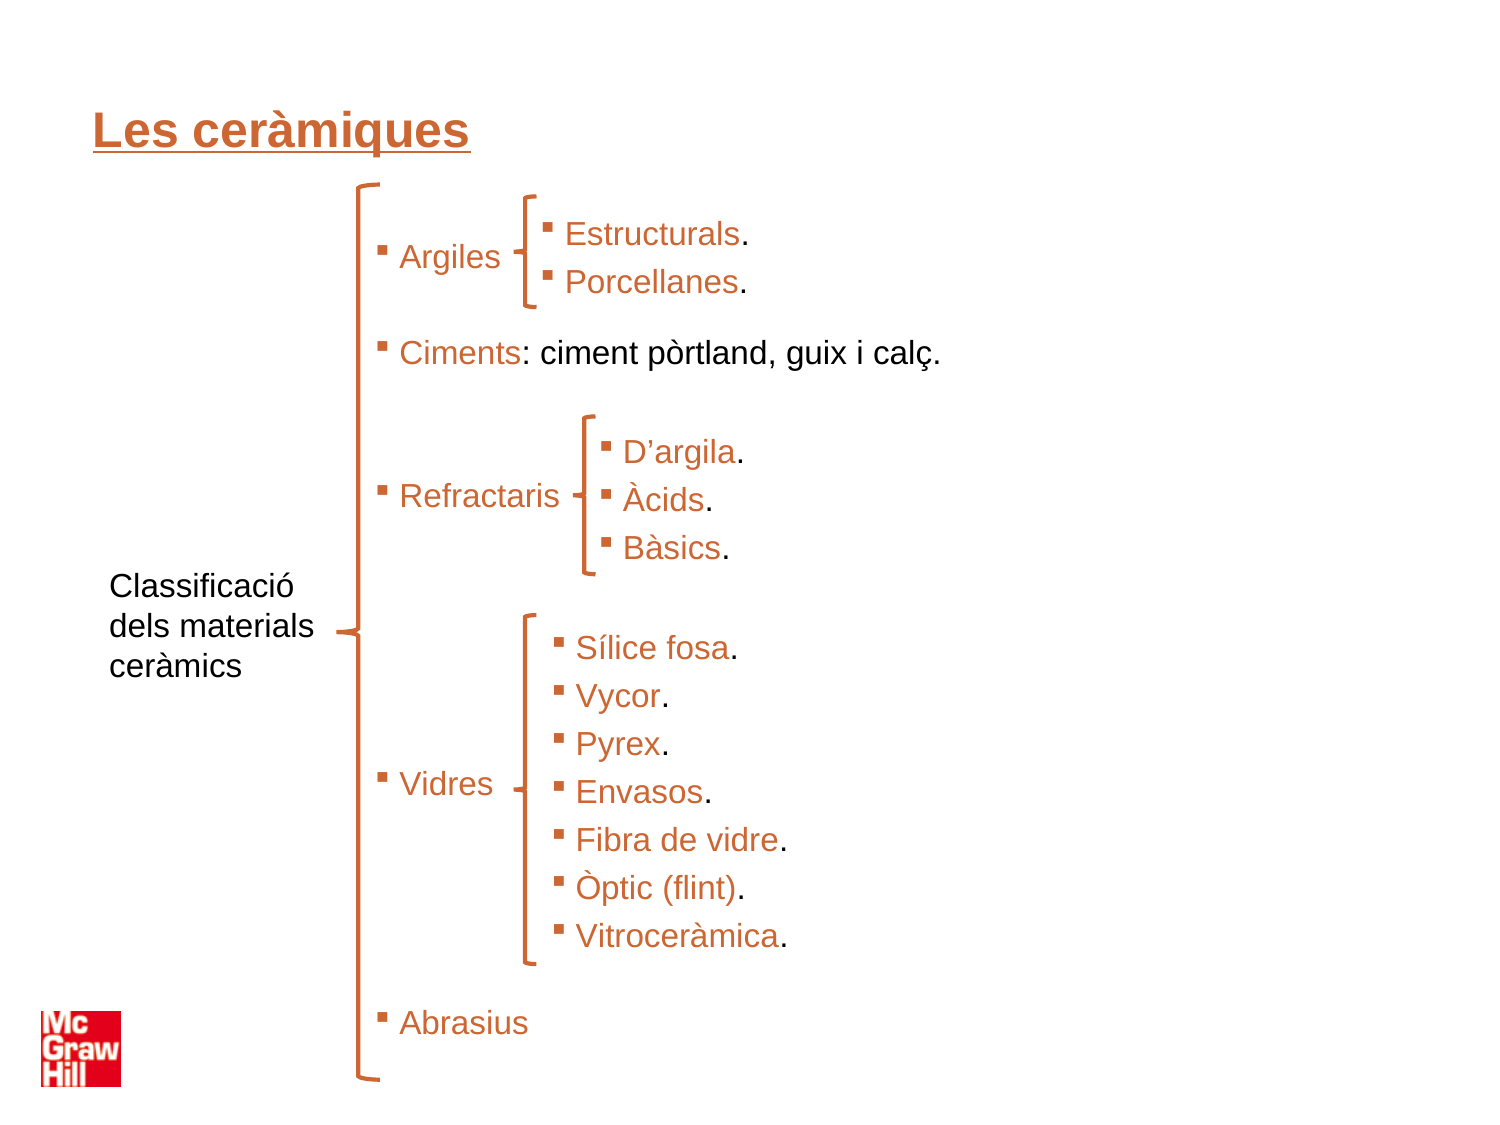

Les ceràmiques
 Estructurals.
 Porcellanes.
 Argiles
 Ciments: ciment pòrtland, guix i calç.
 Refractaris
 Vidres
 Abrasius
 D’argila.
 Àcids.
 Bàsics.
Classificació dels materials ceràmics
 Sílice fosa.
 Vycor.
 Pyrex.
 Envasos.
 Fibra de vidre.
 Òptic (flint).
 Vitroceràmica.